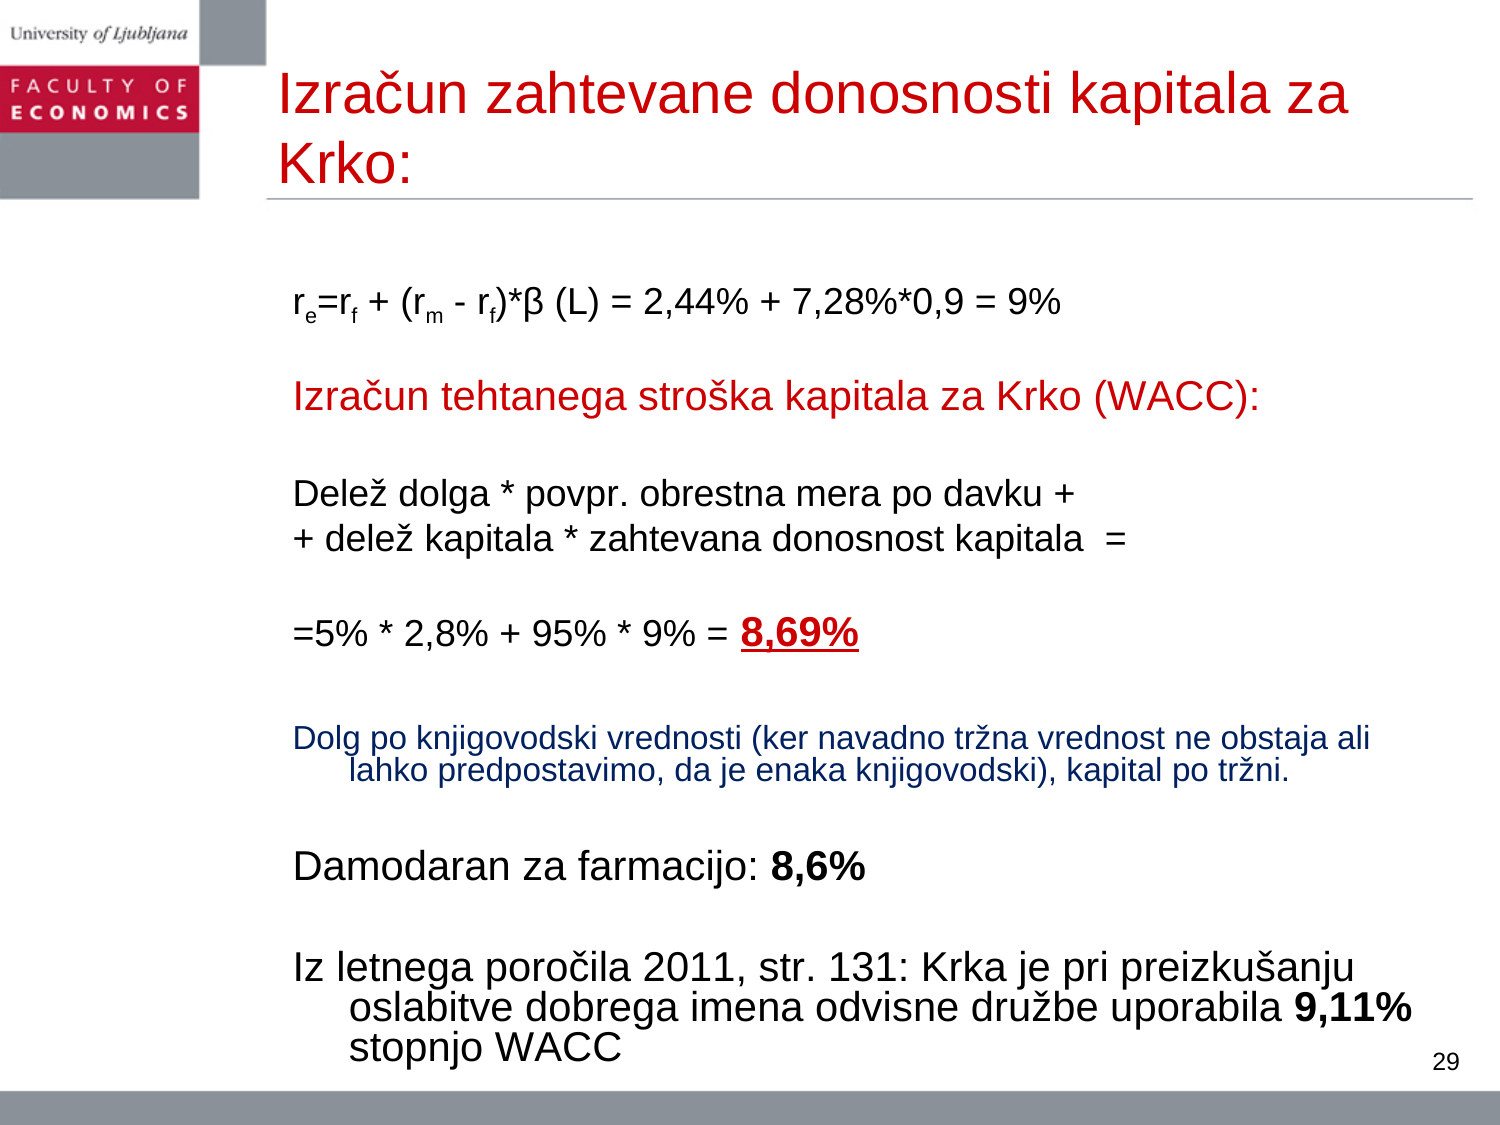

# Izračun zahtevane donosnosti kapitala za Krko:
re=rf + (rm - rf)*β (L) = 2,44% + 7,28%*0,9 = 9%
Izračun tehtanega stroška kapitala za Krko (WACC):
Delež dolga * povpr. obrestna mera po davku +
+ delež kapitala * zahtevana donosnost kapitala =
=5% * 2,8% + 95% * 9% = 8,69%
Dolg po knjigovodski vrednosti (ker navadno tržna vrednost ne obstaja ali lahko predpostavimo, da je enaka knjigovodski), kapital po tržni.
Damodaran za farmacijo: 8,6%
Iz letnega poročila 2011, str. 131: Krka je pri preizkušanju oslabitve dobrega imena odvisne družbe uporabila 9,11% stopnjo WACC